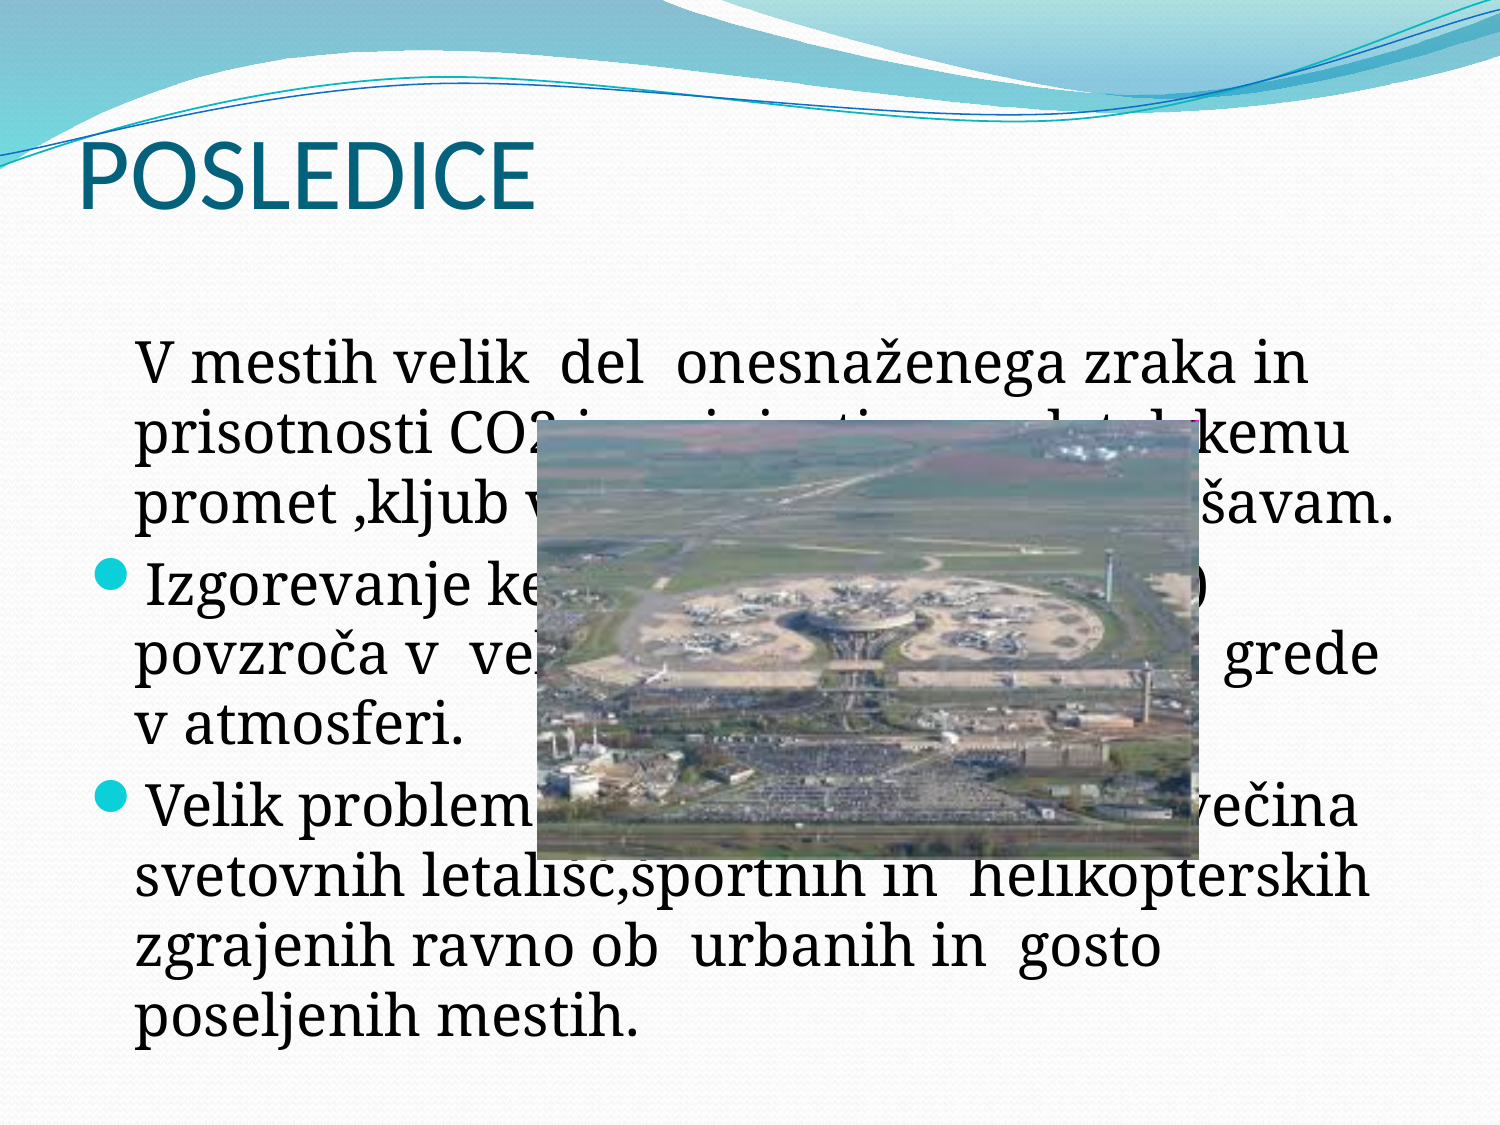

# POSLEDICE
 V mestih velik del onesnaženega zraka in prisotnosti CO2 je pripisati prav letalskemu promet ,kljub vsem tehnološkim izboljšavam.
Izgorevanje kerozina (letalsko gorivo) povzroča v veliki meri nastanek tople grede v atmosferi.
Velik problem pa je tudi hrup,saj je večina svetovnih letališč,športnih in helikopterskih zgrajenih ravno ob urbanih in gosto poseljenih mestih.